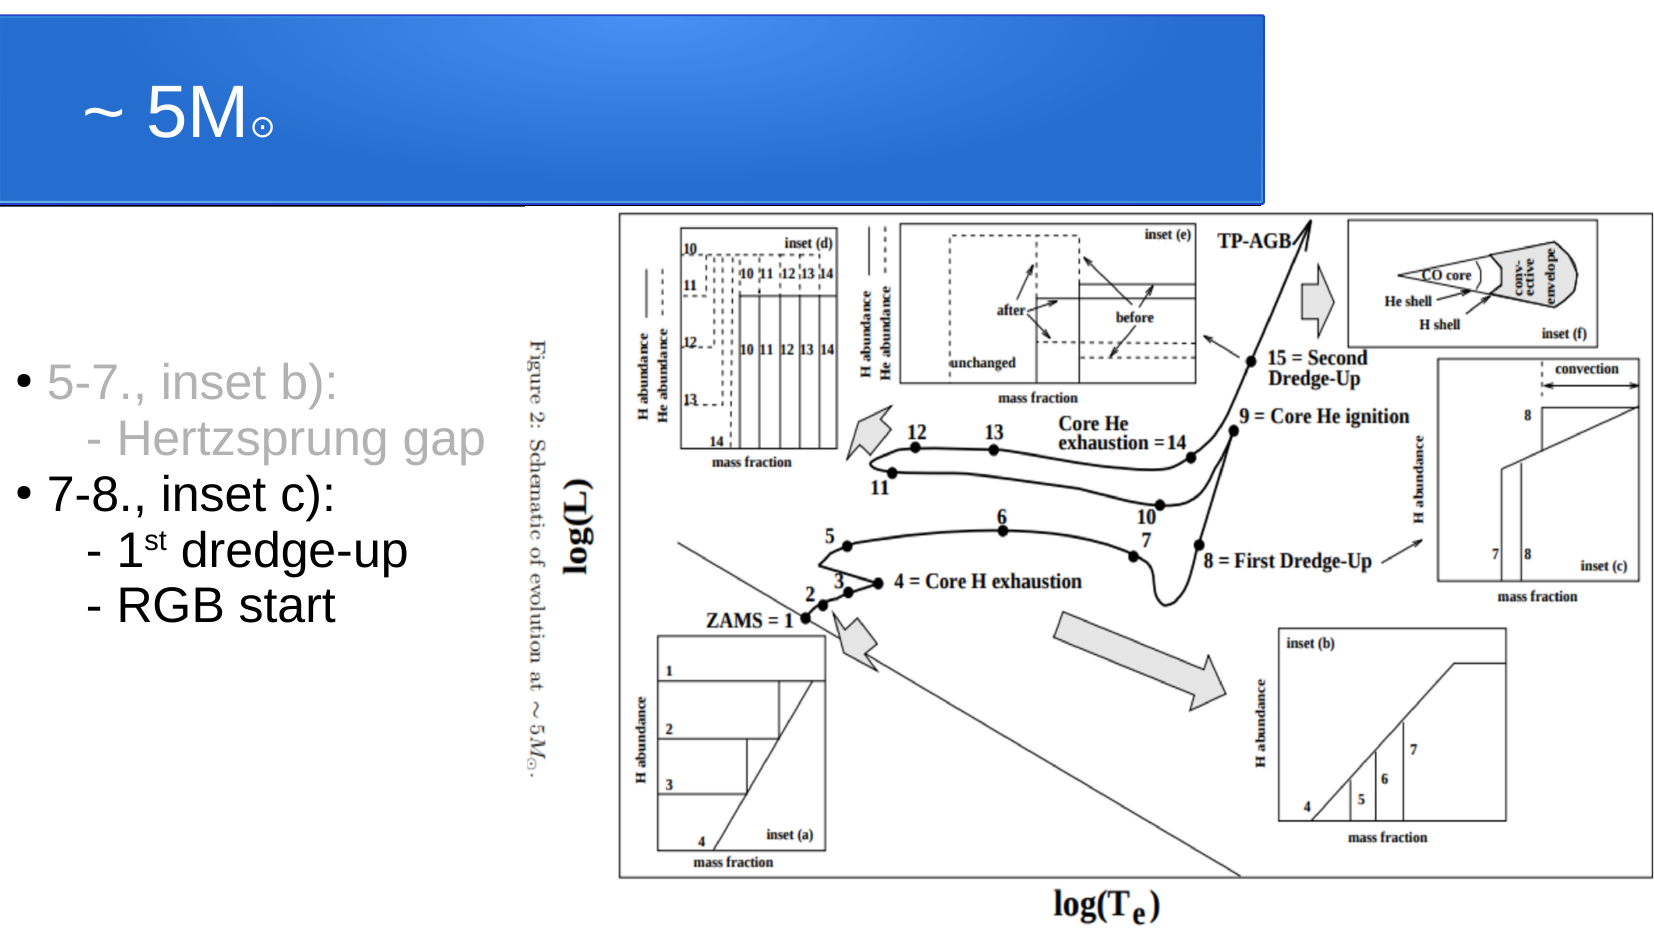

# ~ 5M⊙
 5-7., inset b):
- Hertzsprung gap
 7-8., inset c):
- 1st dredge-up
- RGB start